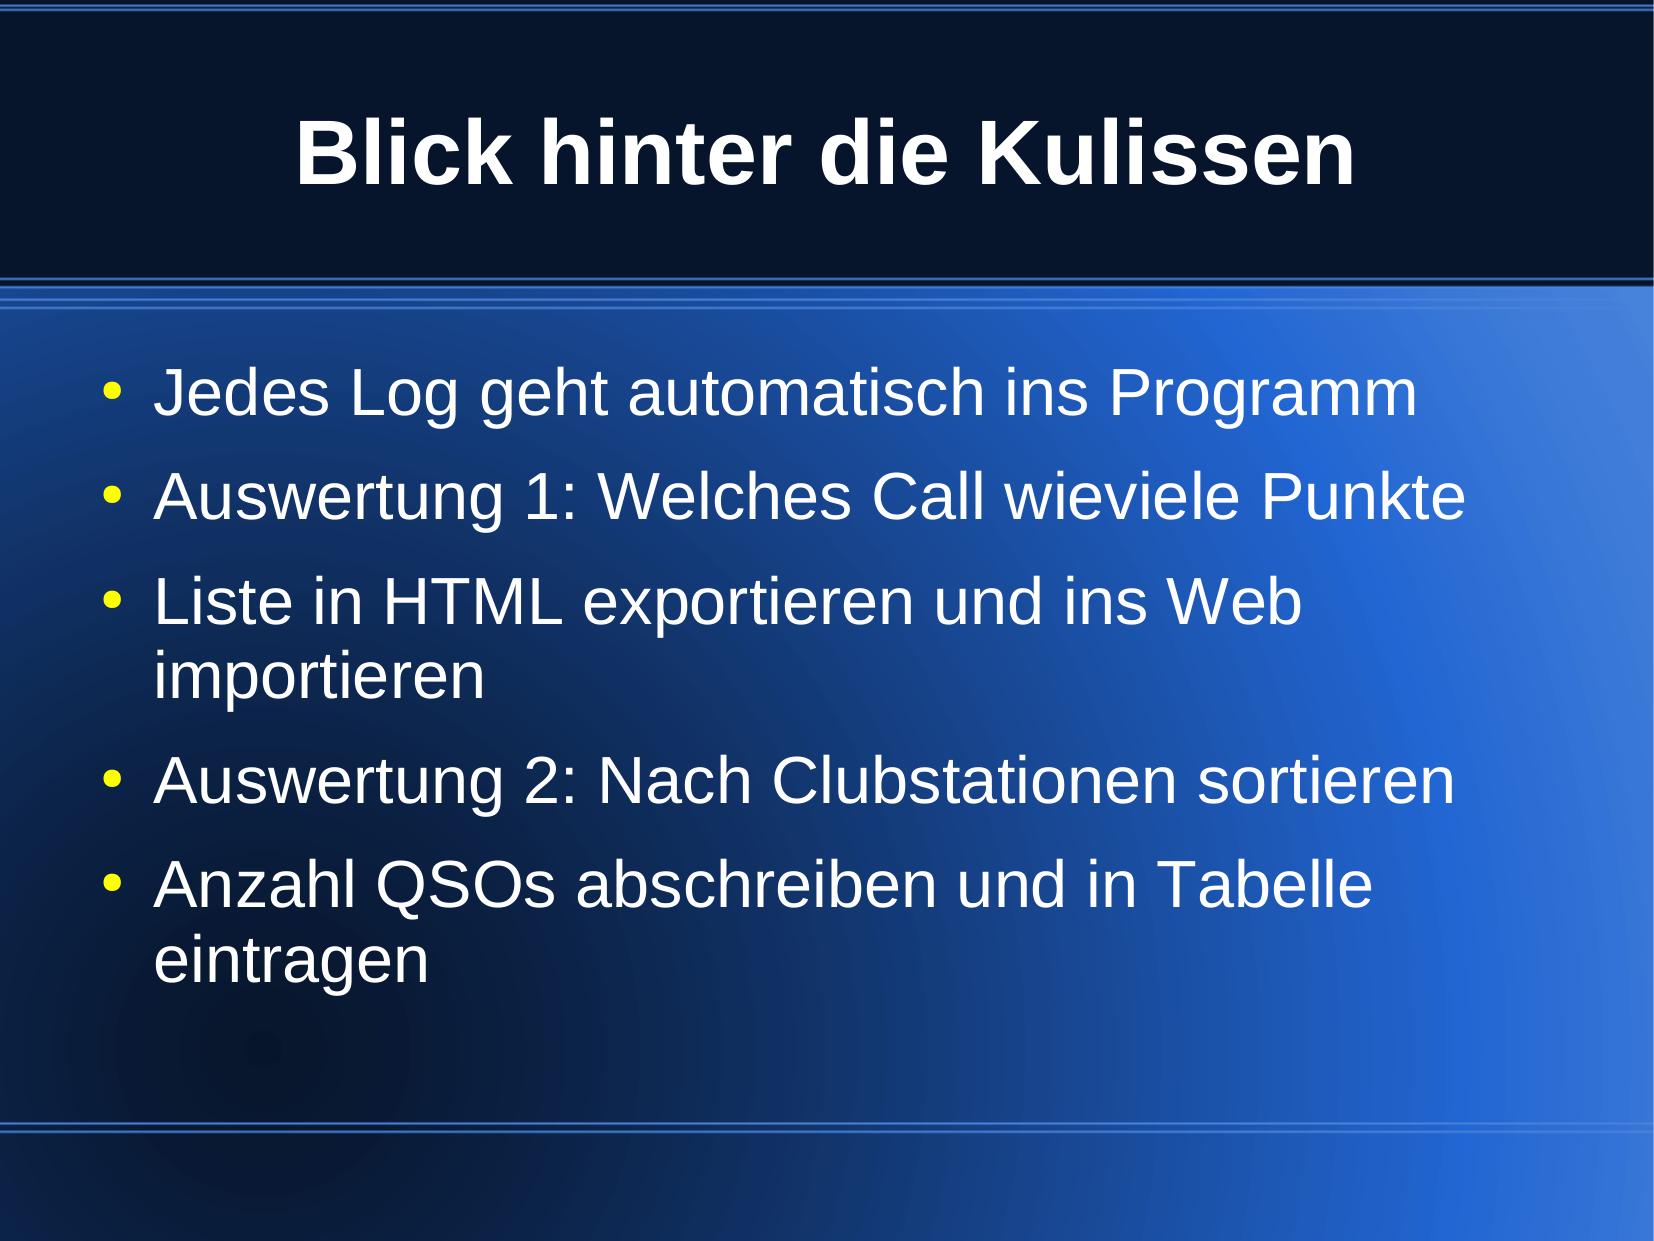

# Blick hinter die Kulissen
Jedes Log geht automatisch ins Programm
Auswertung 1: Welches Call wieviele Punkte
Liste in HTML exportieren und ins Web importieren
Auswertung 2: Nach Clubstationen sortieren
Anzahl QSOs abschreiben und in Tabelle eintragen